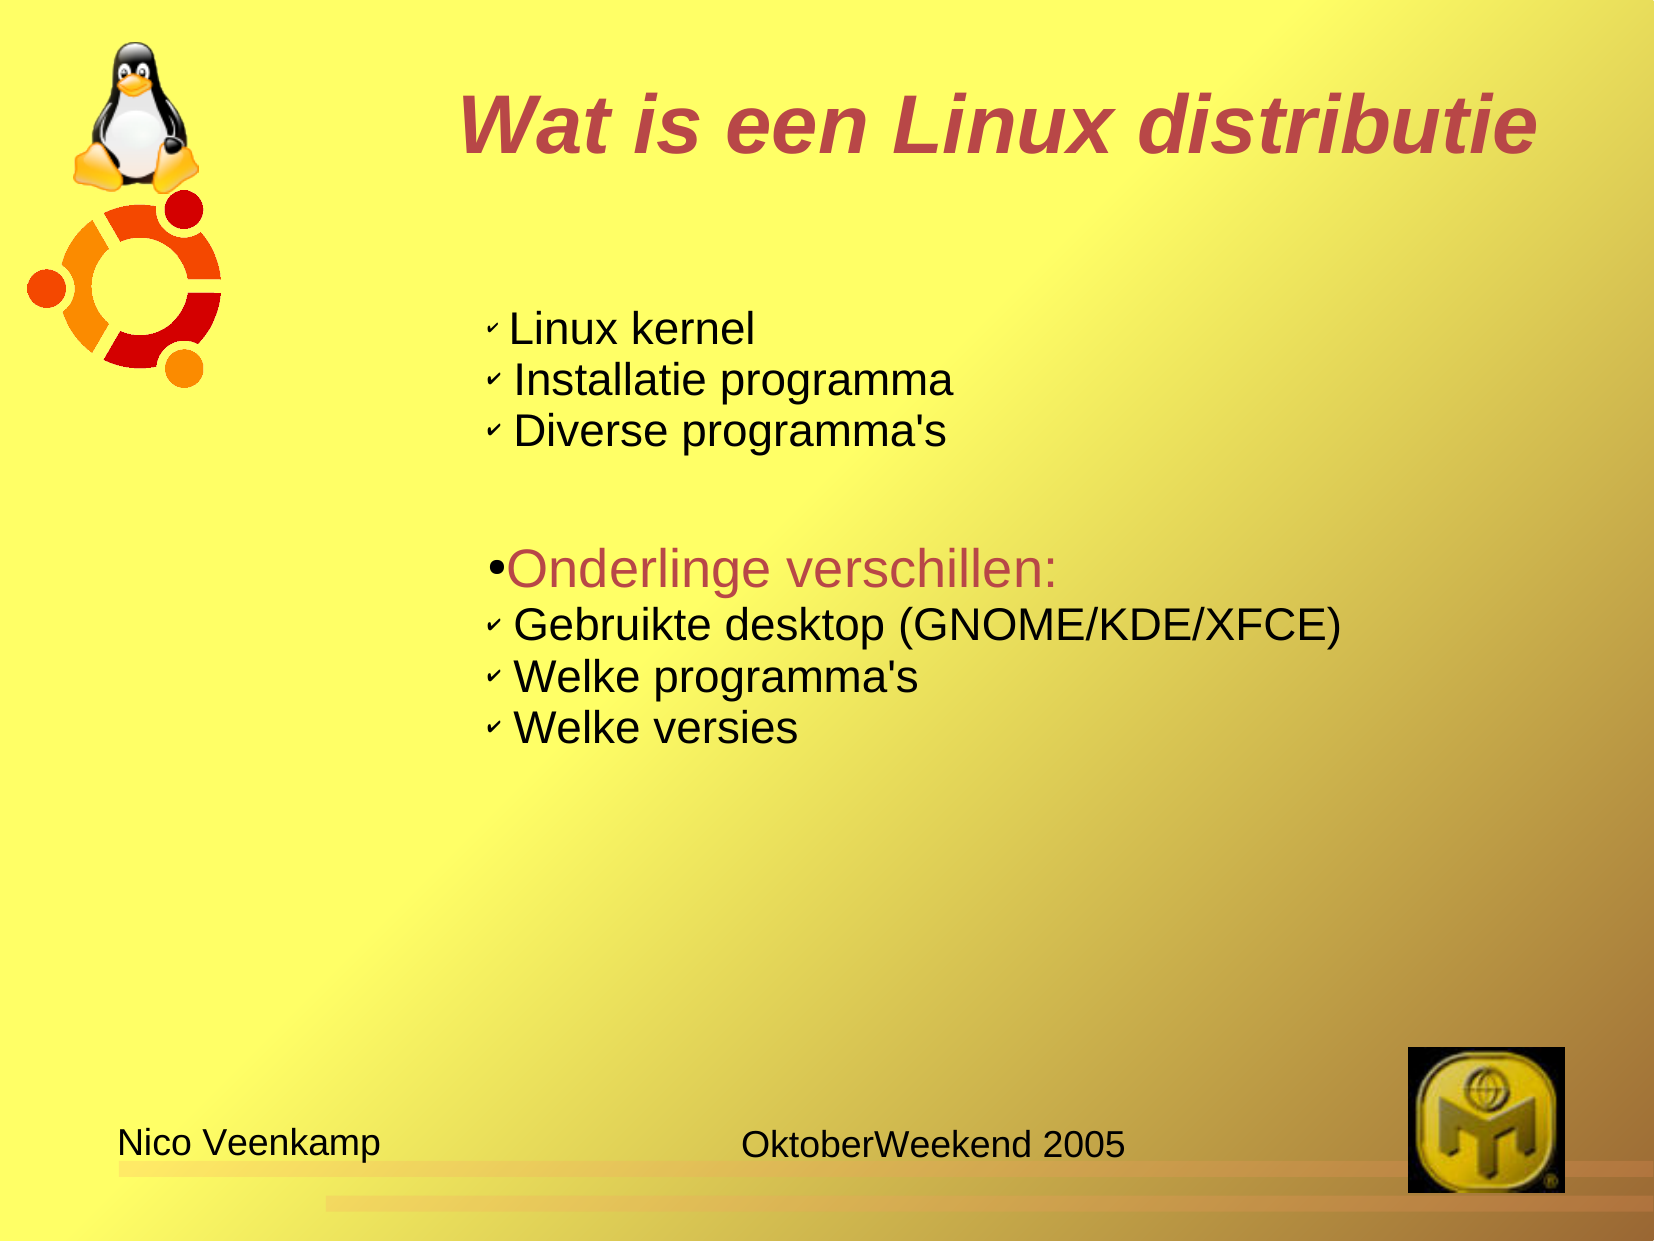

Wat is een Linux distributie
 Linux kernel
 Installatie programma
 Diverse programma's
Onderlinge verschillen:
 Gebruikte desktop (GNOME/KDE/XFCE)
 Welke programma's
 Welke versies